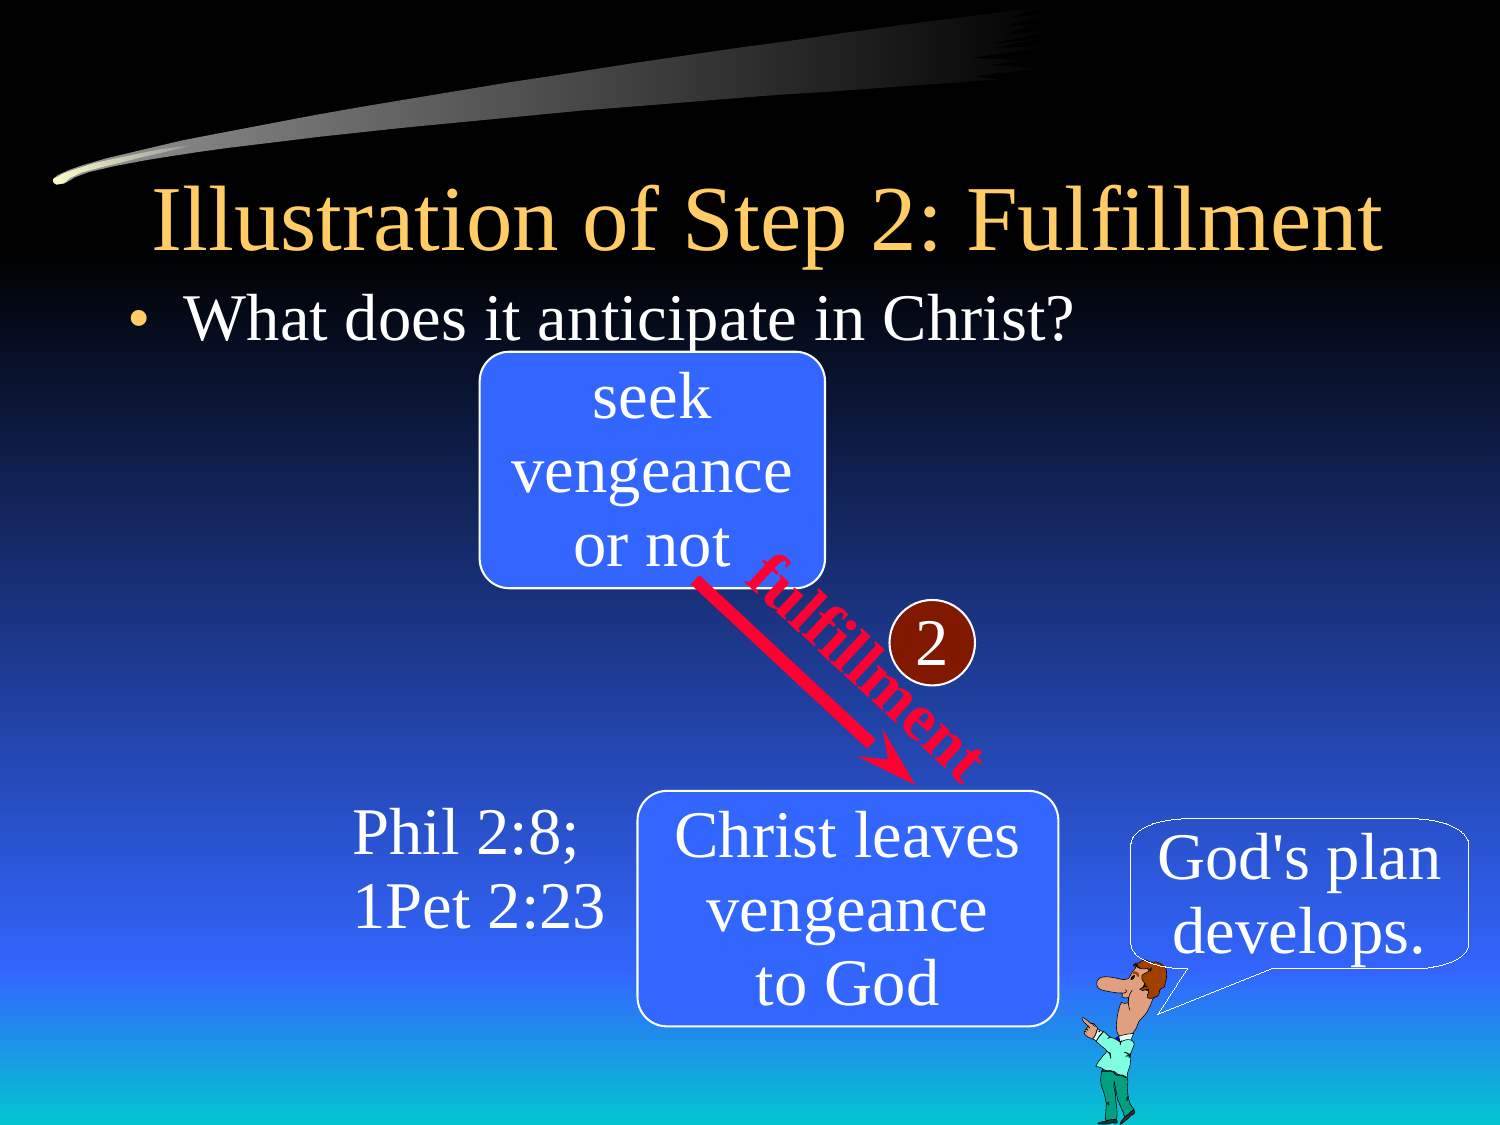

# Illustration of Step 2: Fulfillment
What does it anticipate in Christ?
seek
vengeance
or not
2
fulfillment
Phil 2:8; 1Pet 2:23
Christ leaves
vengeance
to God
God's plan
develops.